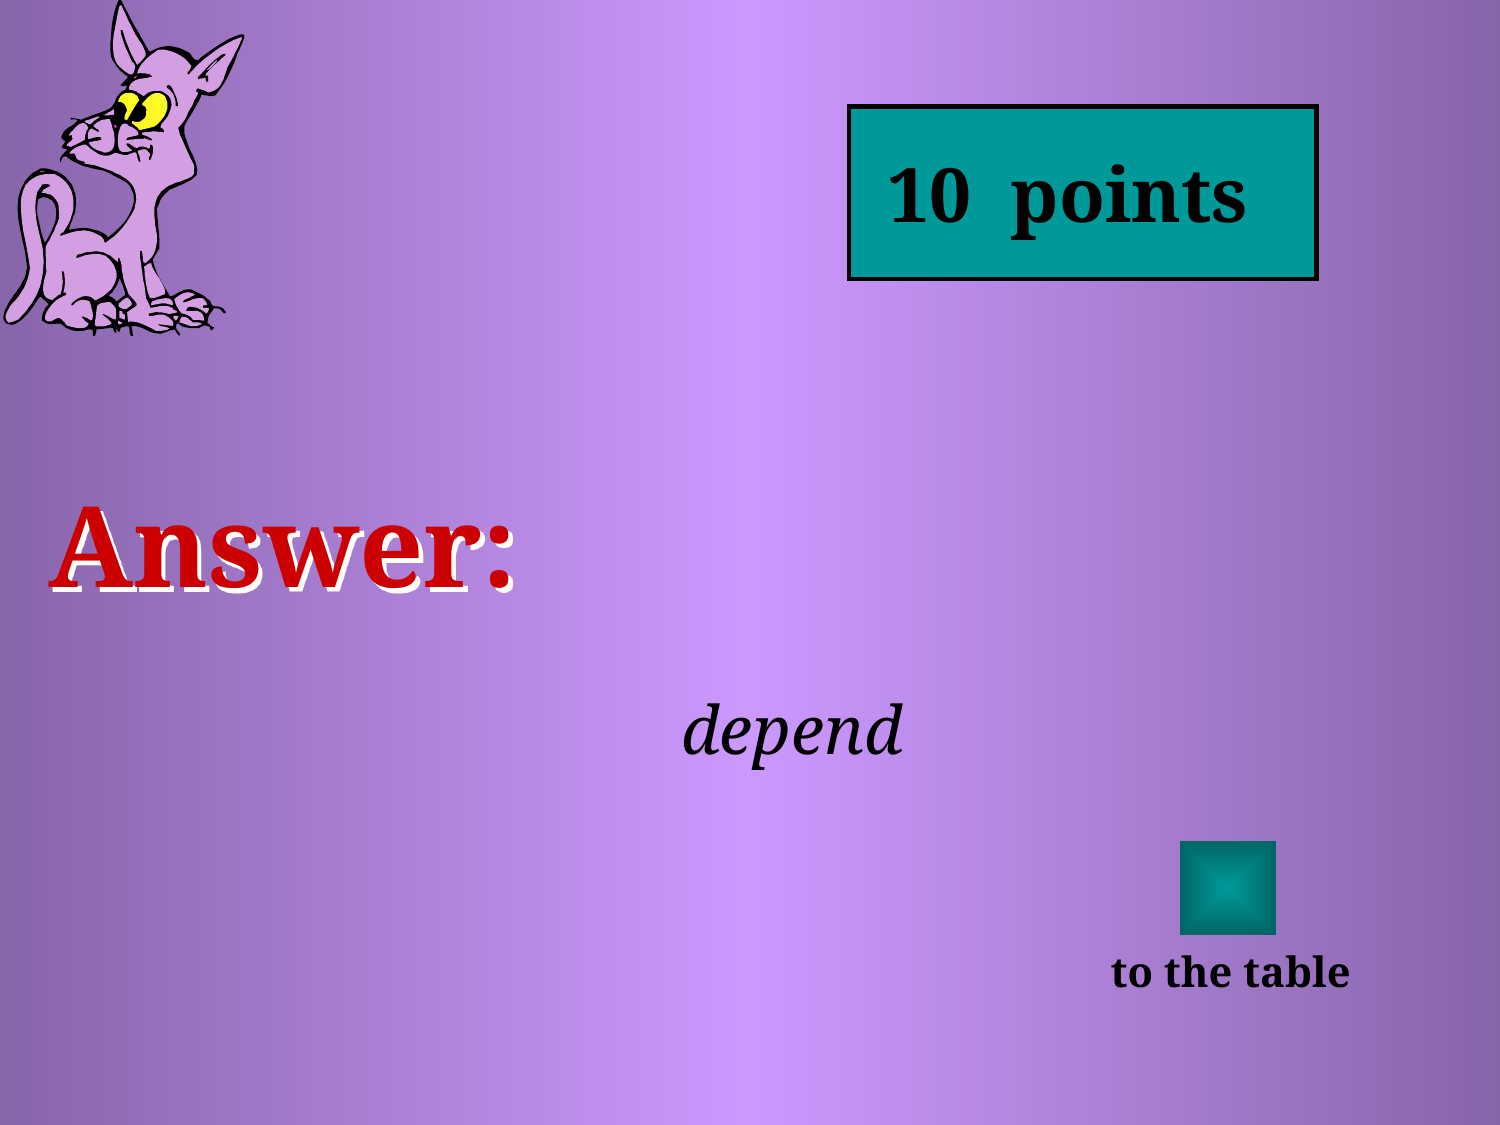

10 points
# Answer:
depend
to the table